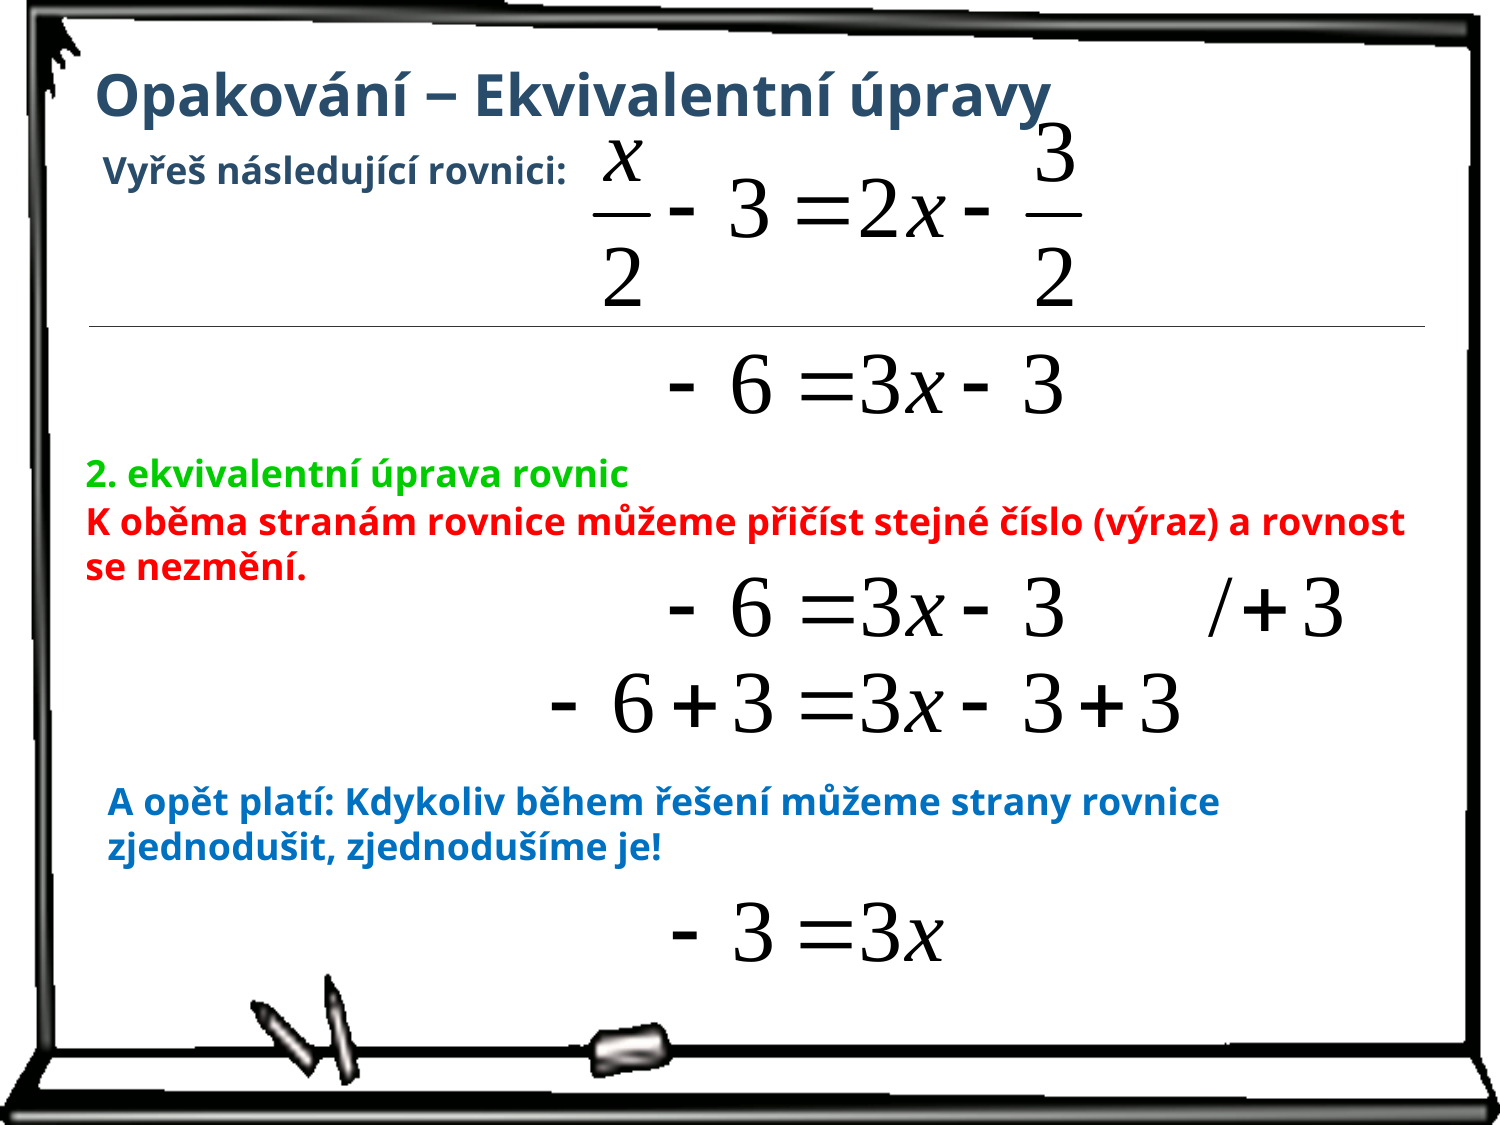

Opakování − Ekvivalentní úpravy
Vyřeš následující rovnici:
2. ekvivalentní úprava rovnic
K oběma stranám rovnice můžeme přičíst stejné číslo (výraz) a rovnost se nezmění.
A opět platí: Kdykoliv během řešení můžeme strany rovnice zjednodušit, zjednodušíme je!